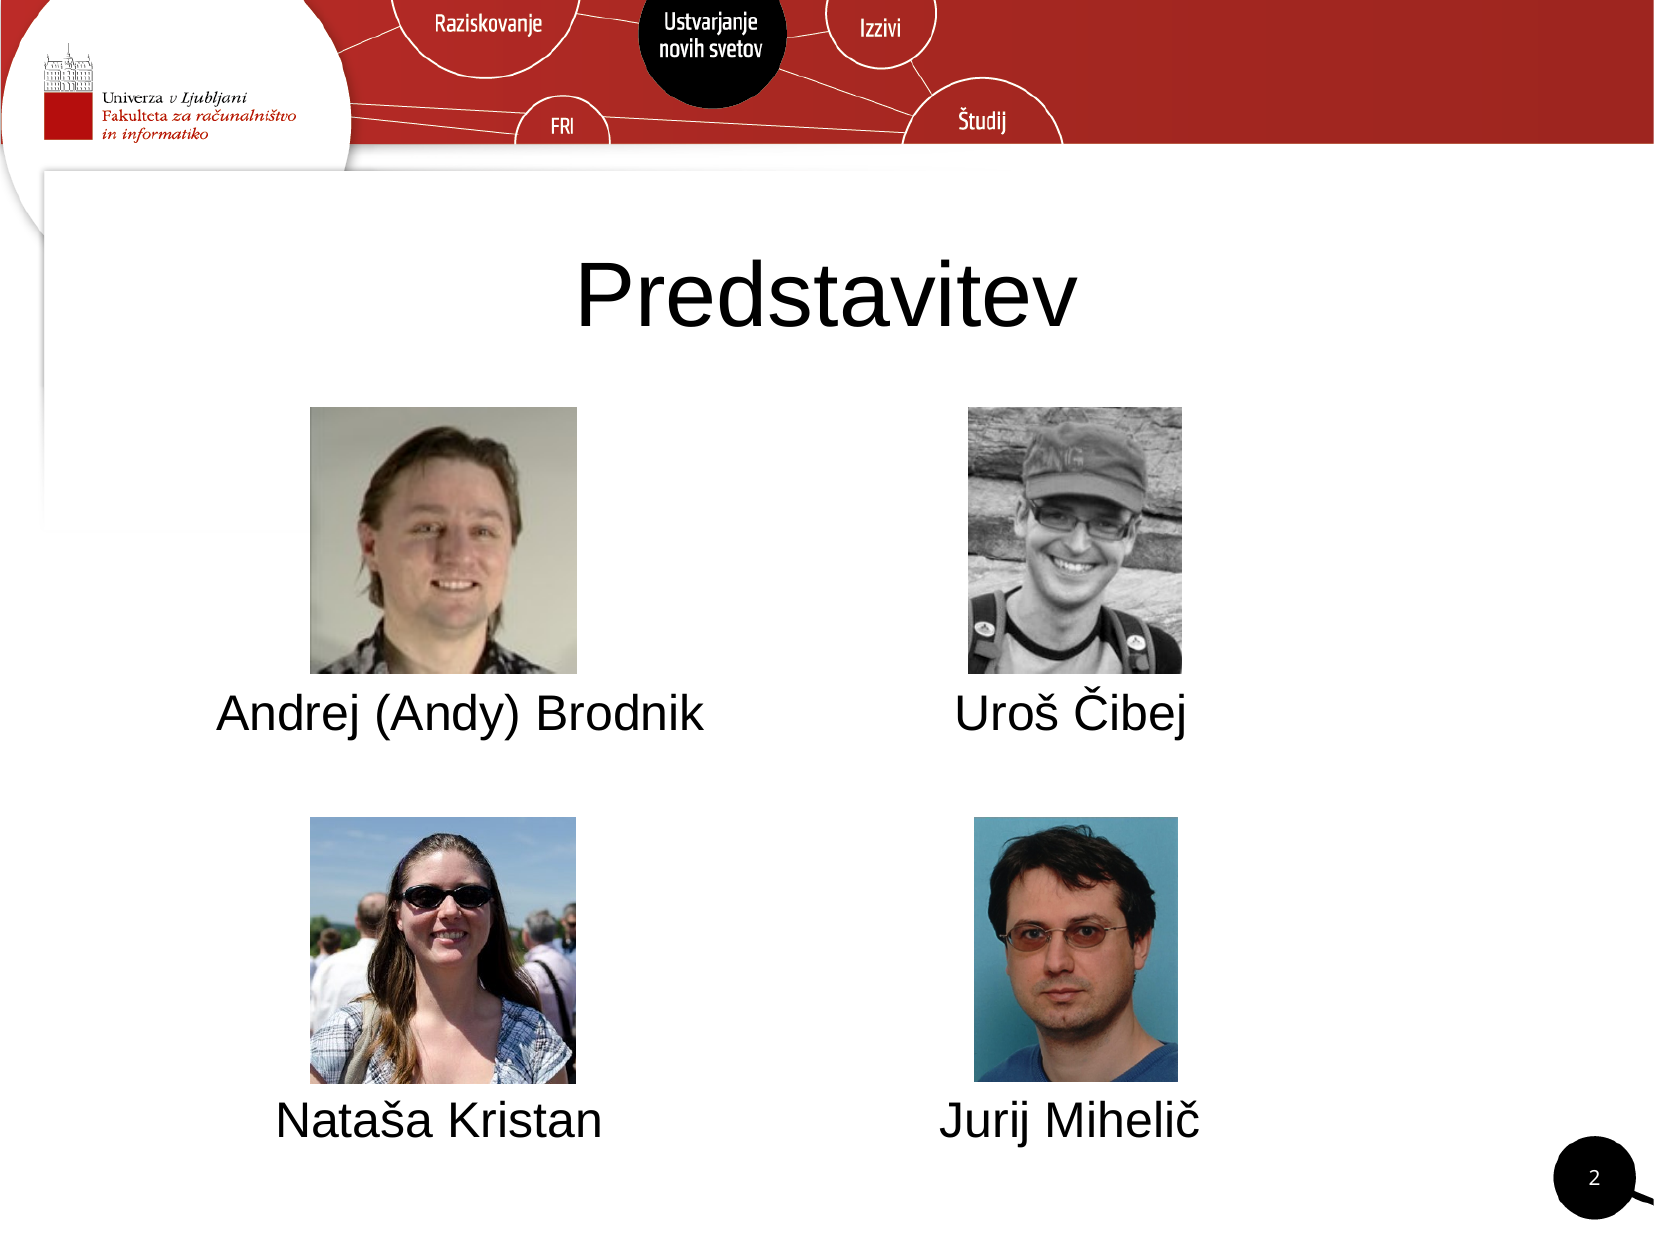

# Predstavitev
Andrej (Andy) Brodnik				Uroš Čibej
Nataša Kristan					Jurij Mihelič